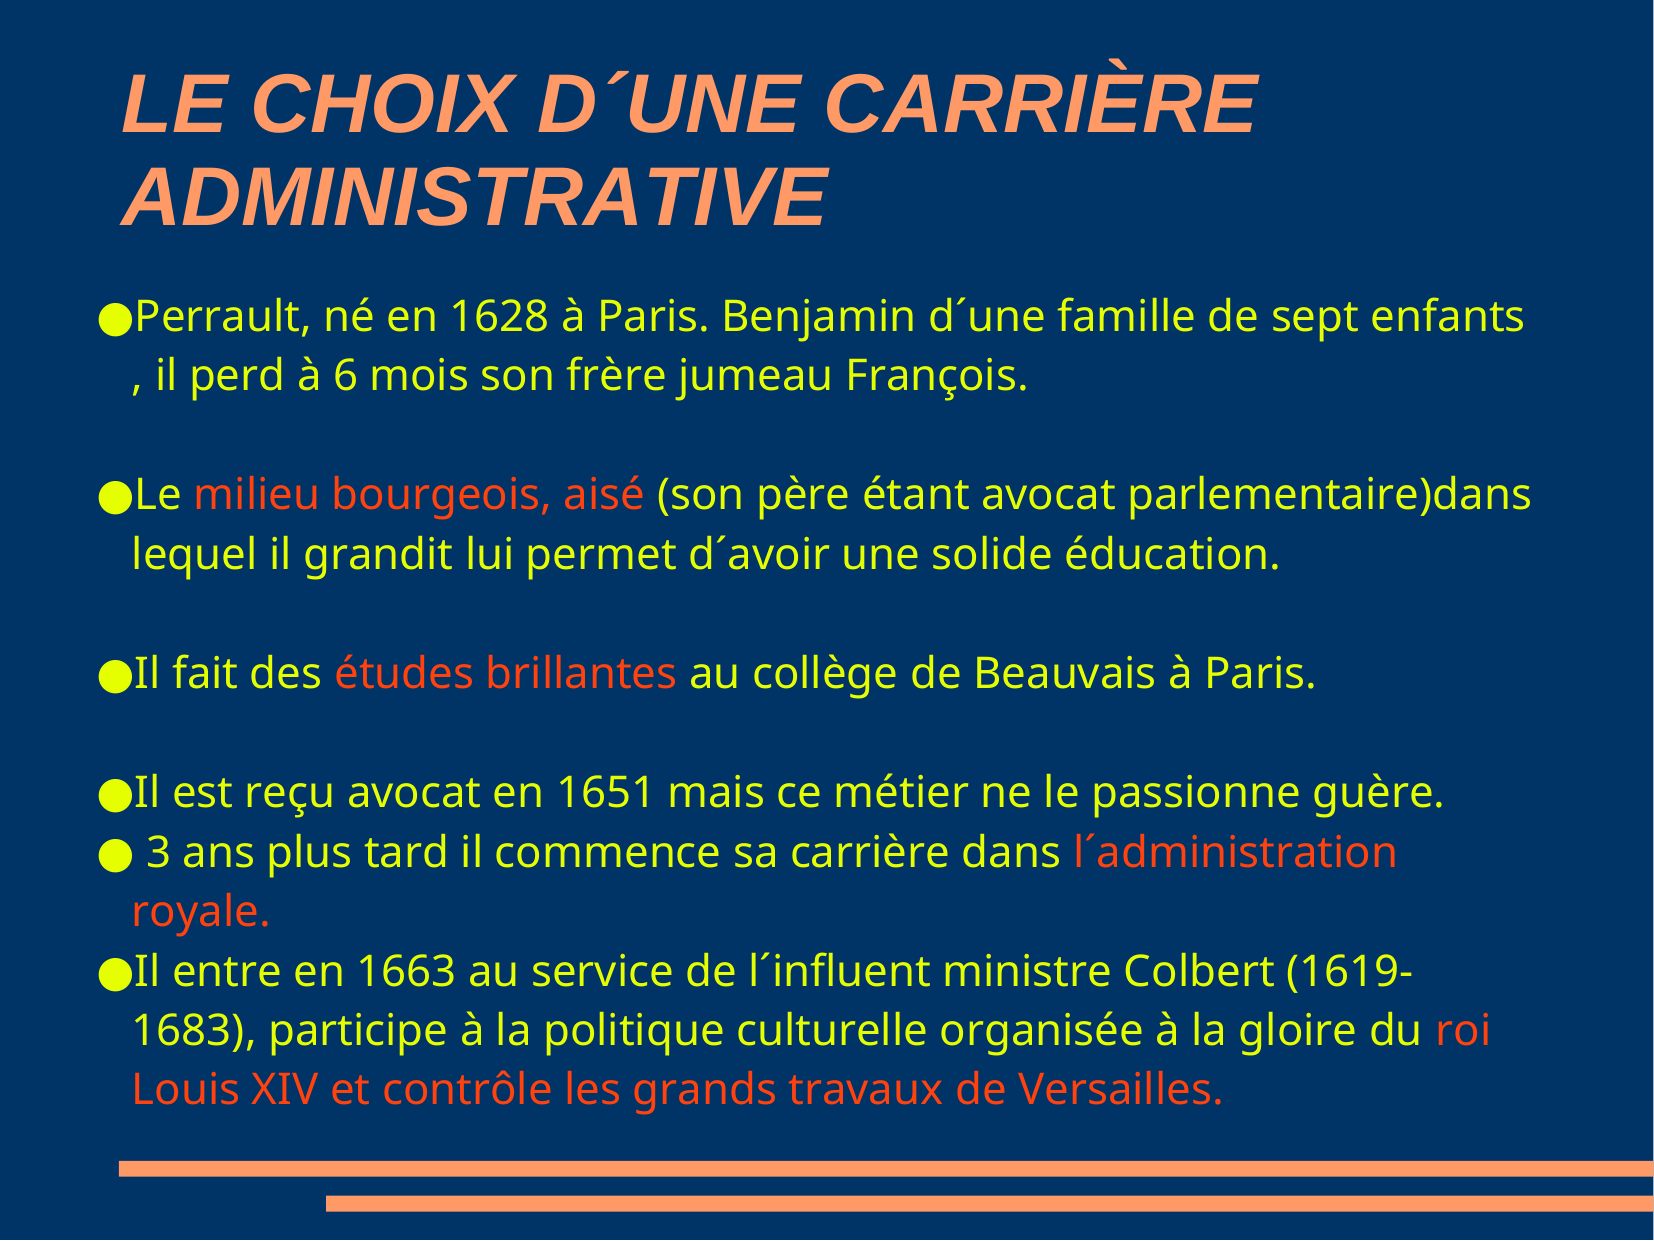

# LE CHOIX D´UNE CARRIÈRE ADMINISTRATIVE
●Perrault, né en 1628 à Paris. Benjamin d´une famille de sept enfants , il perd à 6 mois son frère jumeau François.
●Le milieu bourgeois, aisé (son père étant avocat parlementaire)dans lequel il grandit lui permet d´avoir une solide éducation.
●Il fait des études brillantes au collège de Beauvais à Paris.
●Il est reçu avocat en 1651 mais ce métier ne le passionne guère.
● 3 ans plus tard il commence sa carrière dans l´administration royale.
●Il entre en 1663 au service de l´influent ministre Colbert (1619-1683), participe à la politique culturelle organisée à la gloire du roi Louis XIV et contrôle les grands travaux de Versailles.